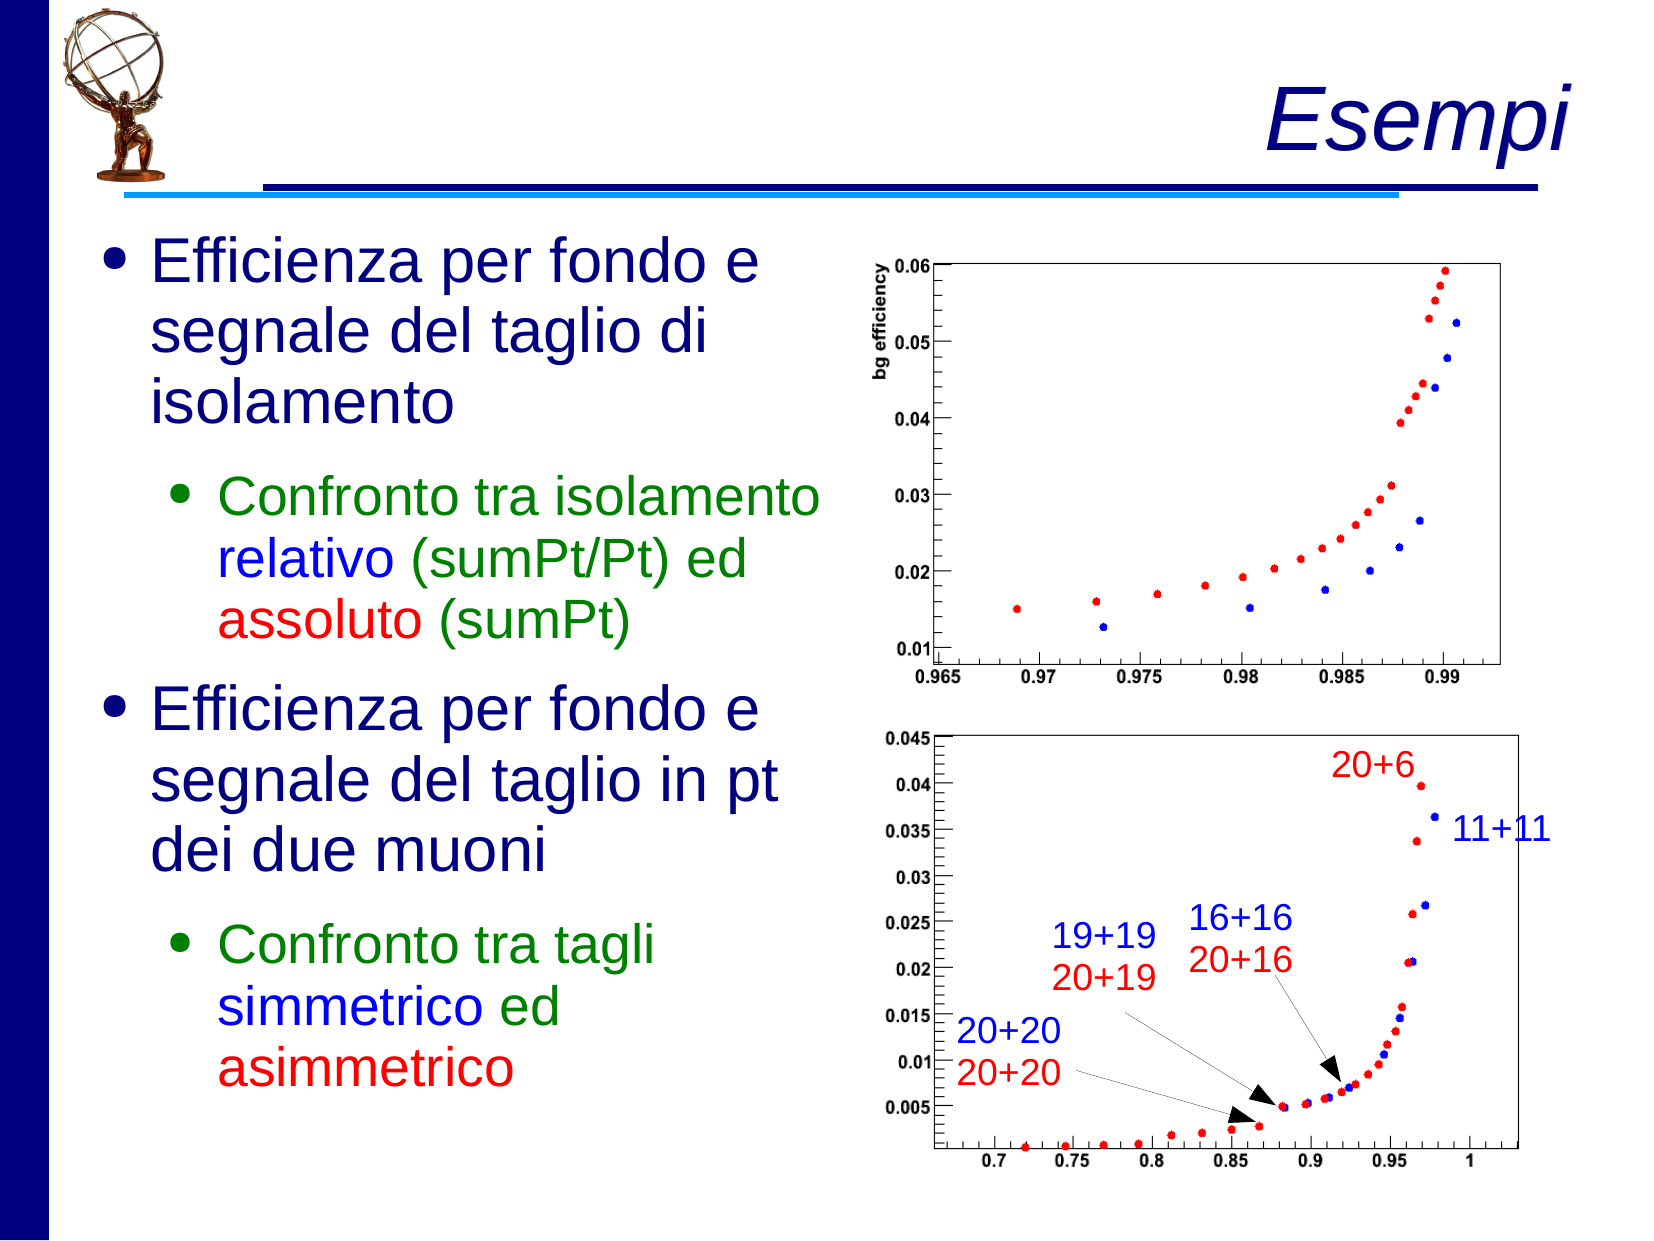

# Esempi
Efficienza per fondo e segnale del taglio di isolamento
Confronto tra isolamento relativo (sumPt/Pt) ed assoluto (sumPt)
Efficienza per fondo e segnale del taglio in pt dei due muoni
Confronto tra tagli simmetrico ed asimmetrico
20+6
11+11
16+16
20+16
19+19
20+19
20+20
20+20